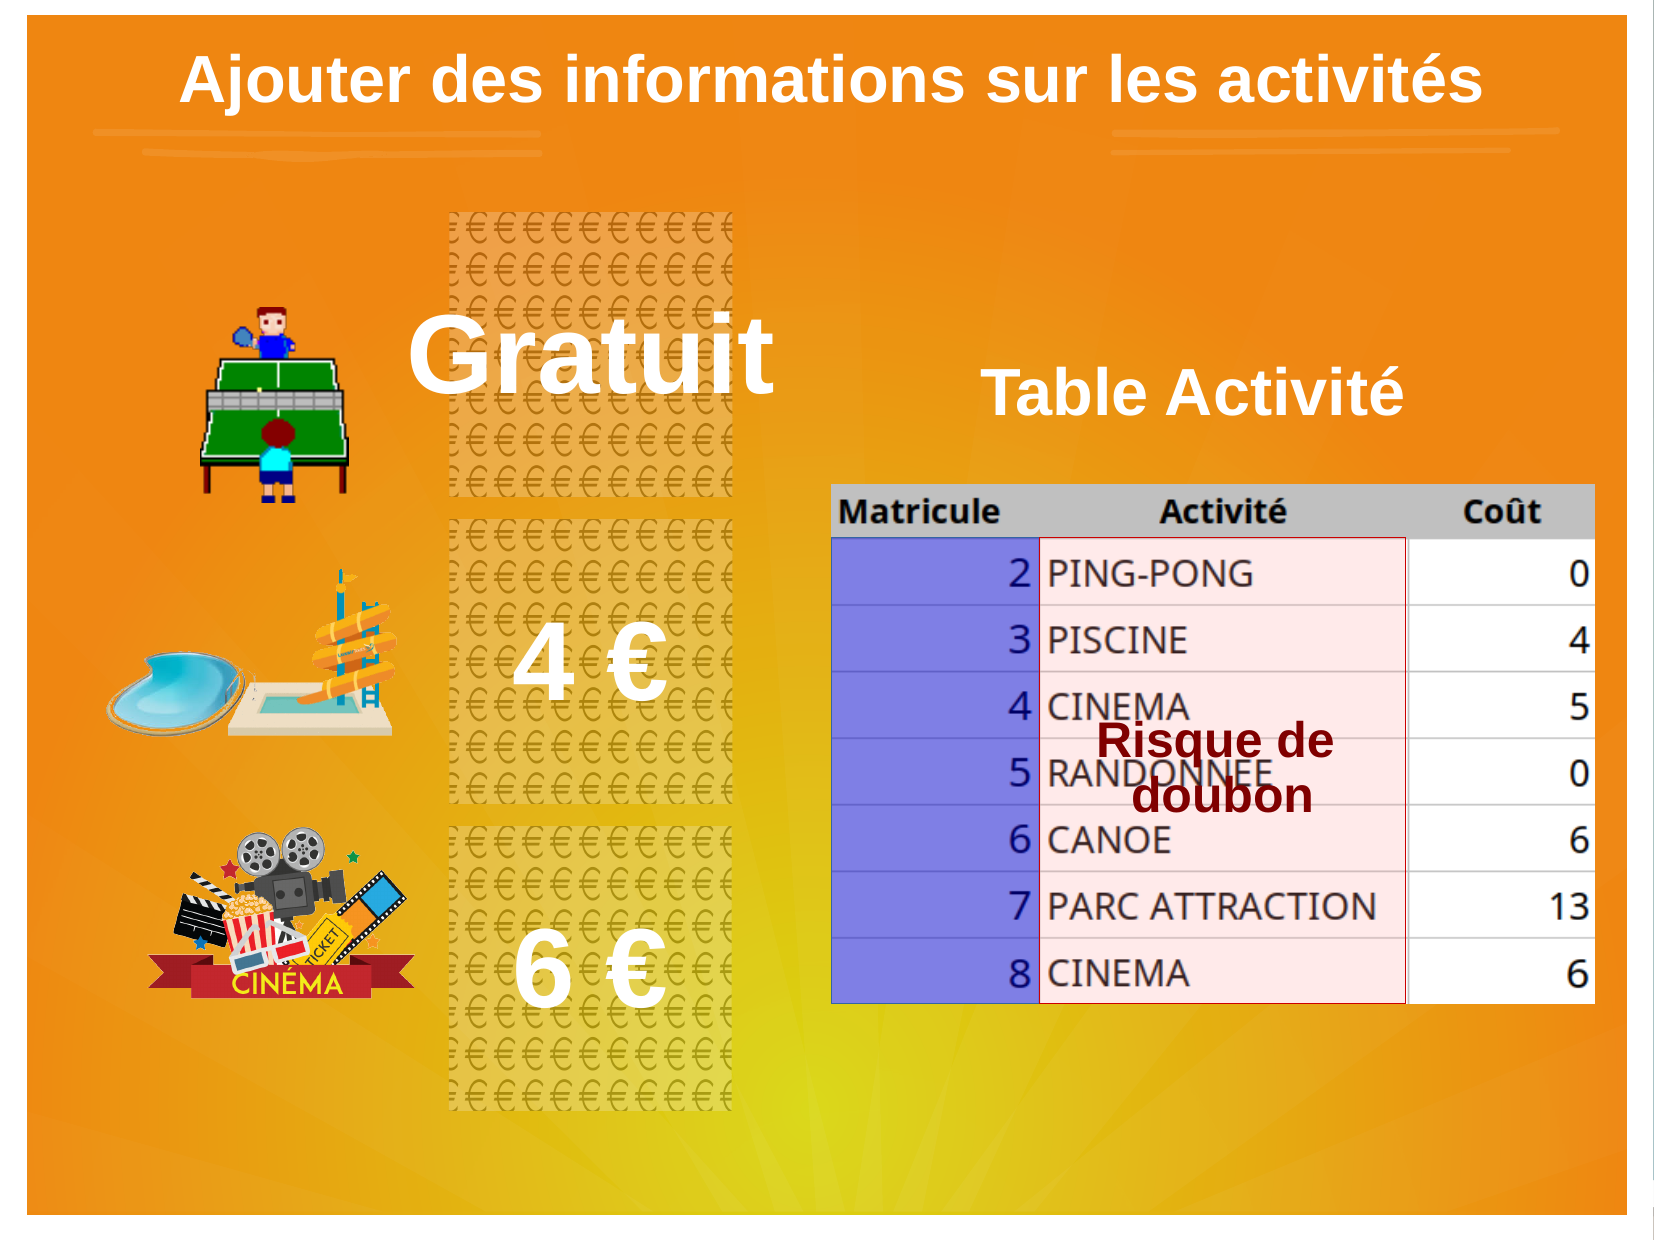

Ajouter des informations sur les activités
Gratuit
Table Activité
4 €
Risque de
doubon
6 €